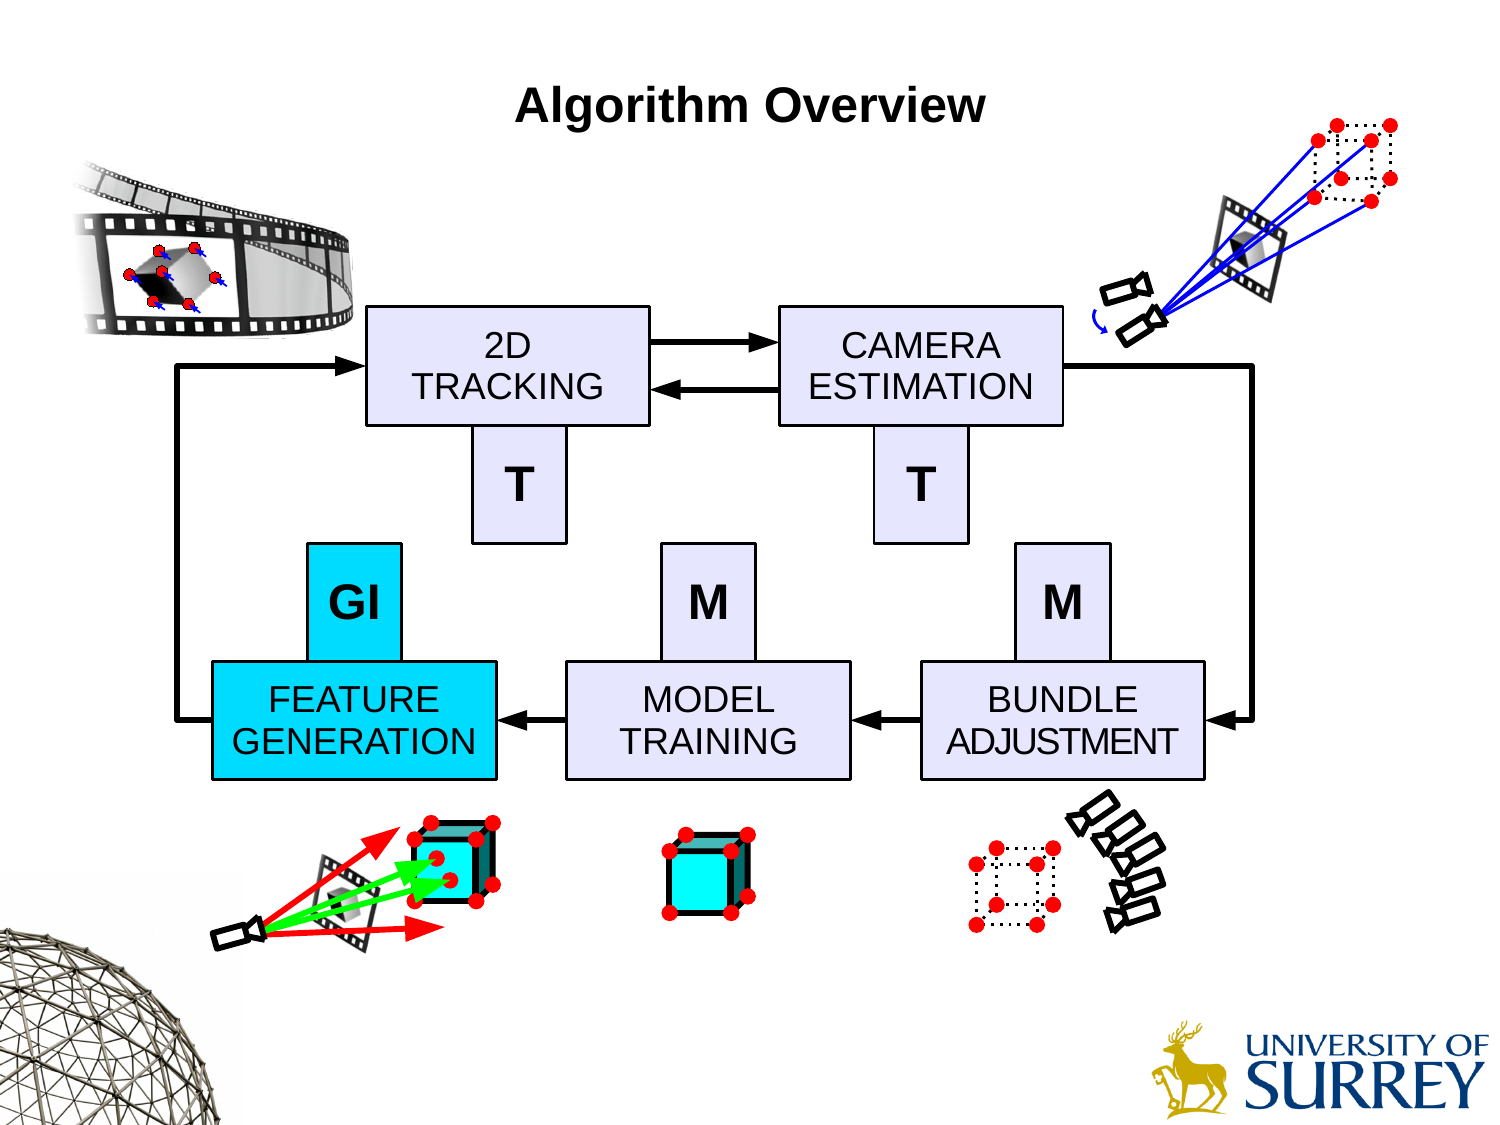

# Algorithm Overview
2D
TRACKING
CAMERA
ESTIMATION
T
T
GI
M
M
FEATURE
GENERATION
MODEL
TRAINING
BUNDLE
ADJUSTMENT